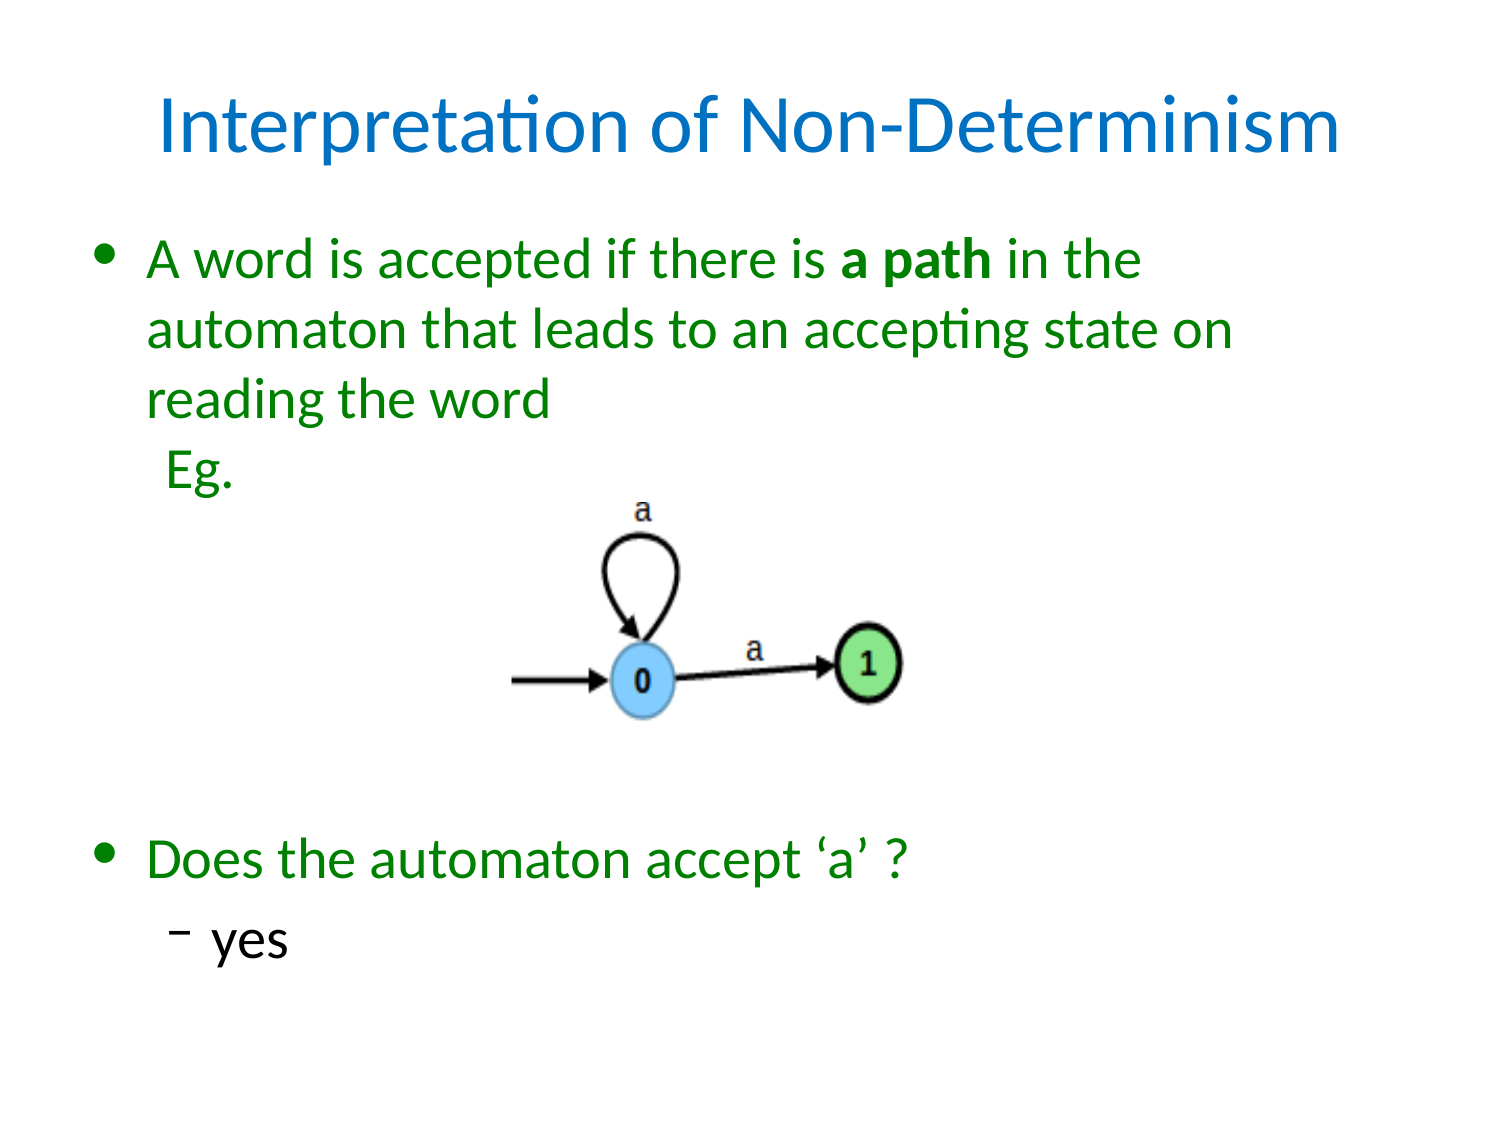

# Interpretation of Non-Determinism
A word is accepted if there is a path in the automaton that leads to an accepting state on reading the word
	Eg.
Does the automaton accept ‘a’ ?
yes